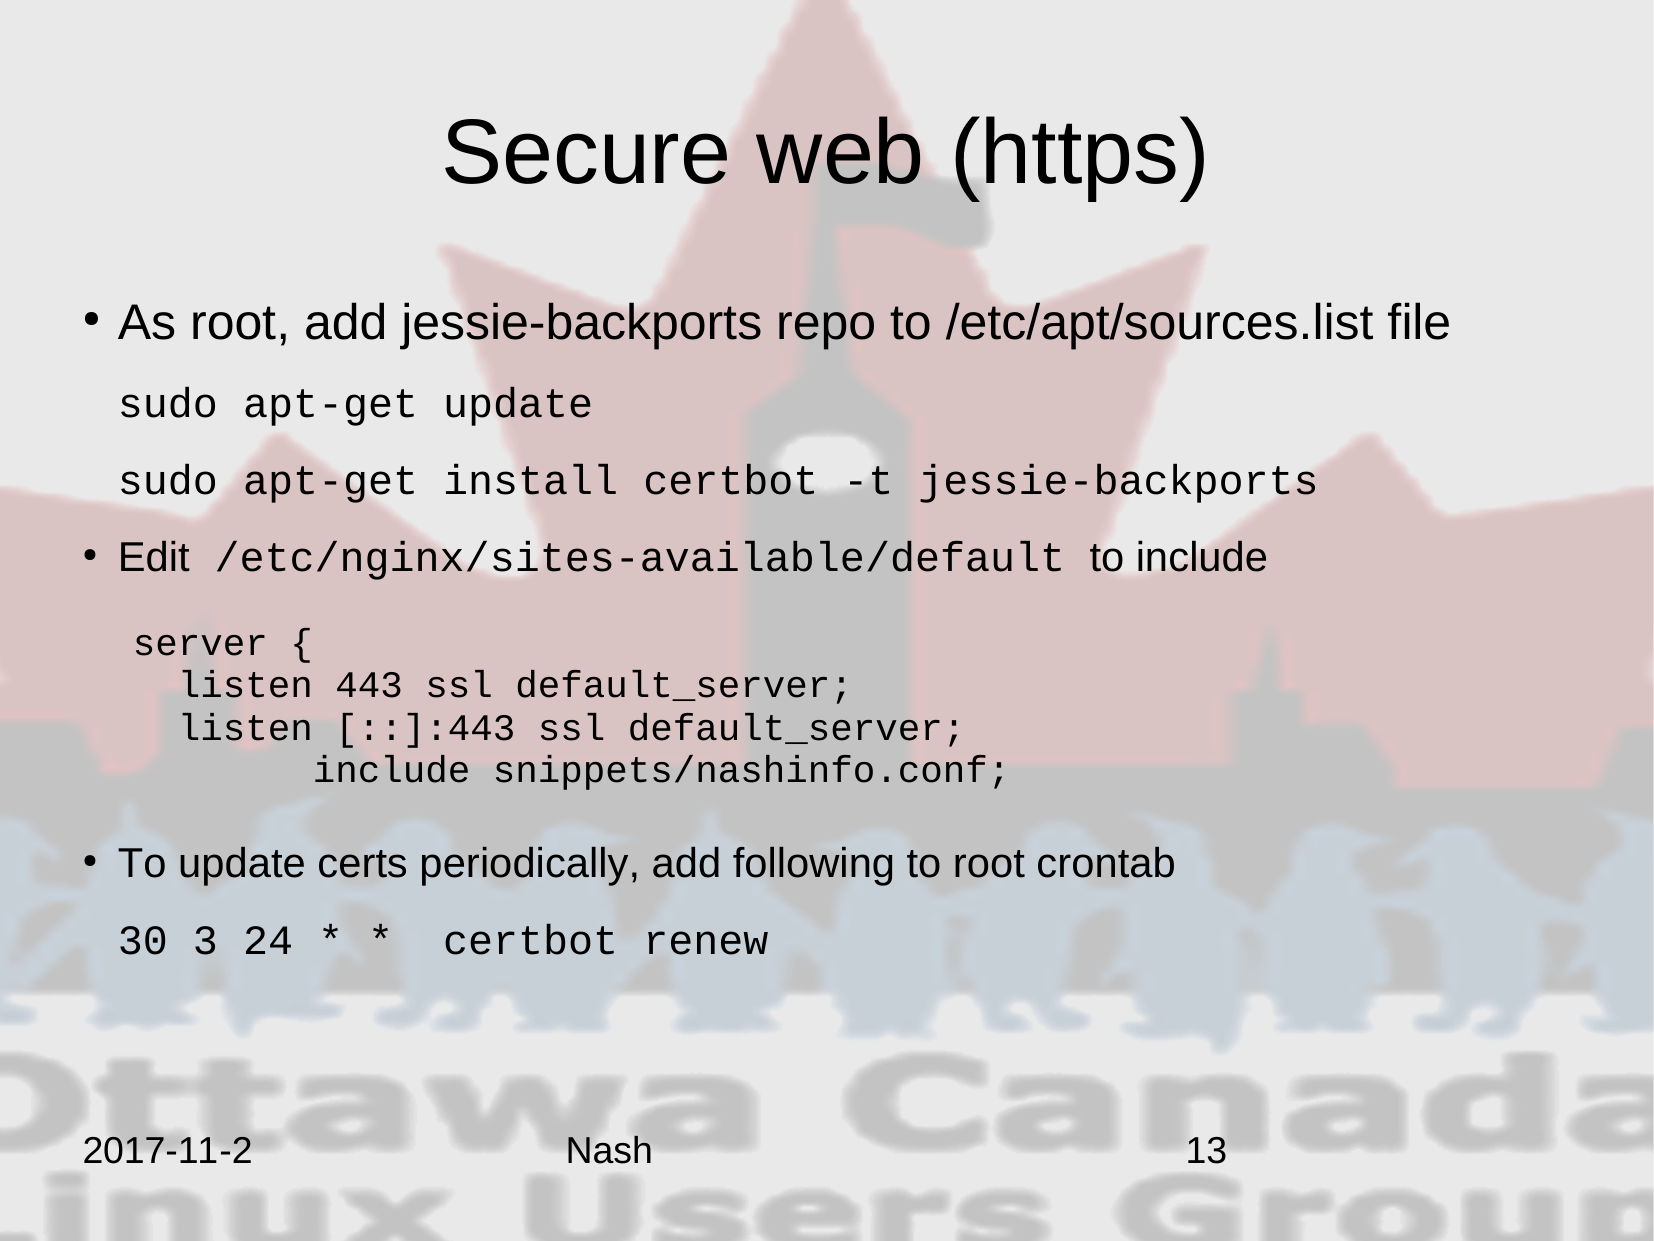

# Secure web (https)
As root, add jessie-backports repo to /etc/apt/sources.list file
sudo apt-get update
sudo apt-get install certbot -t jessie-backports
Edit /etc/nginx/sites-available/default to include
To update certs periodically, add following to root crontab
30 3 24 * * certbot renew
server {
 listen 443 ssl default_server;
 listen [::]:443 ssl default_server;
 include snippets/nashinfo.conf;
13